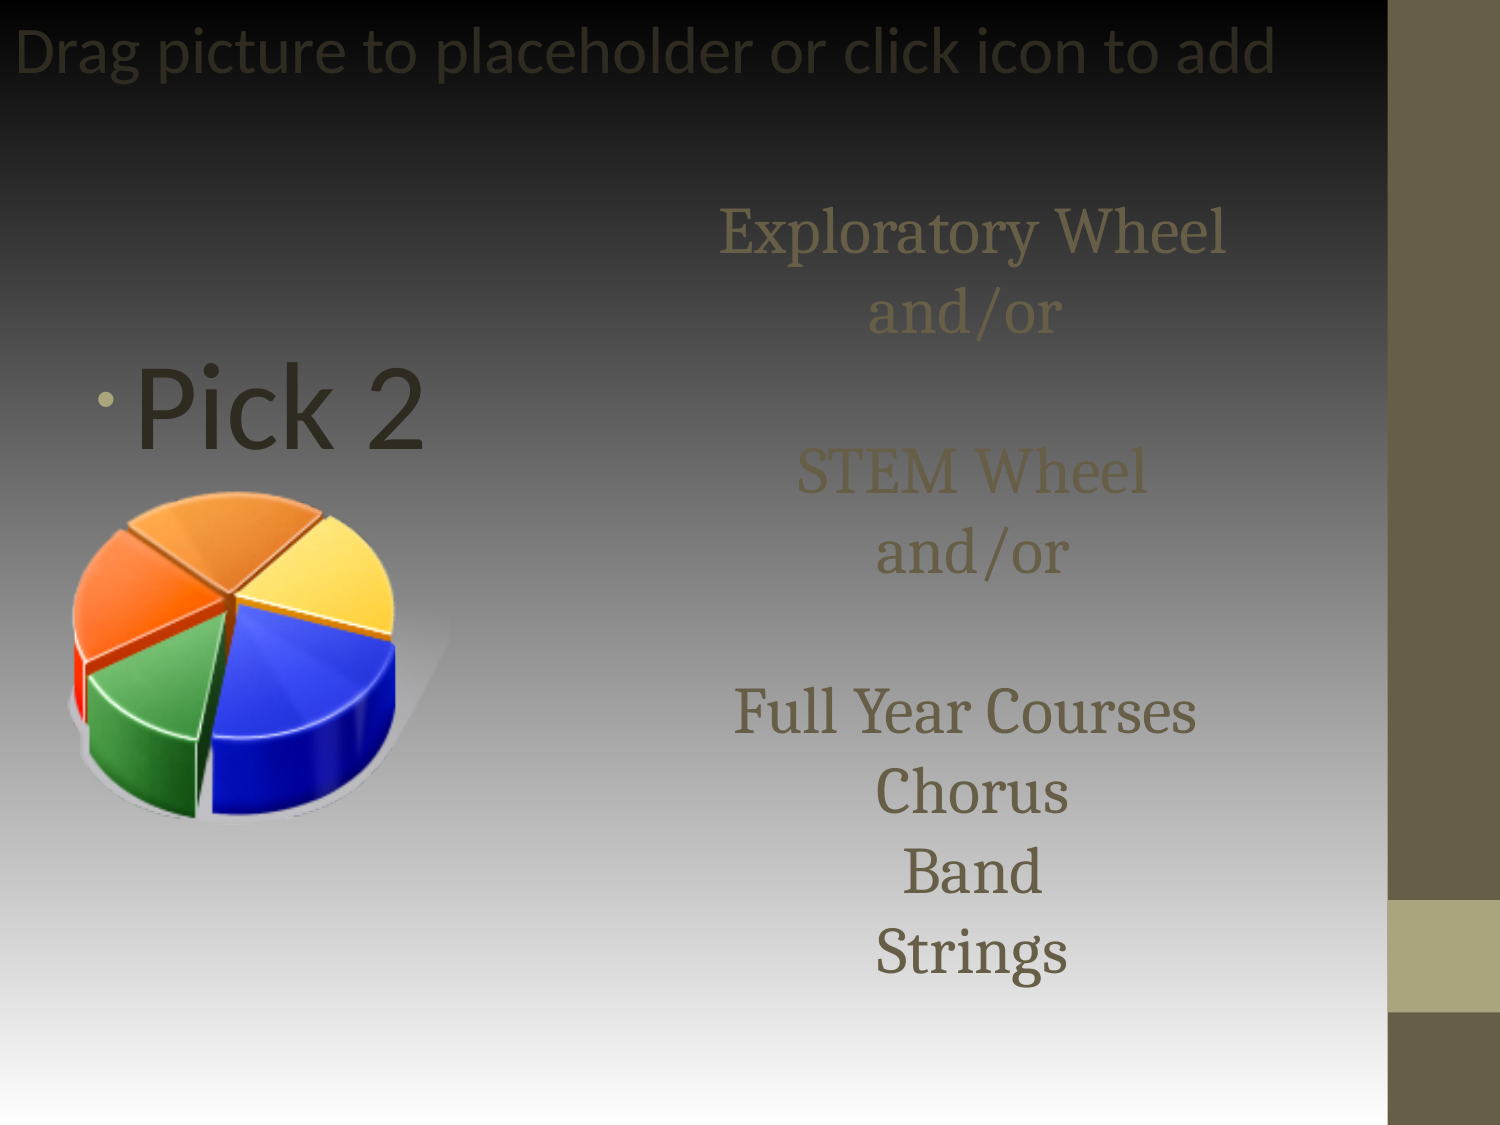

# Exploratory Wheel and/or STEM Wheel and/or Full Year Courses Chorus Band Strings
Pick 2